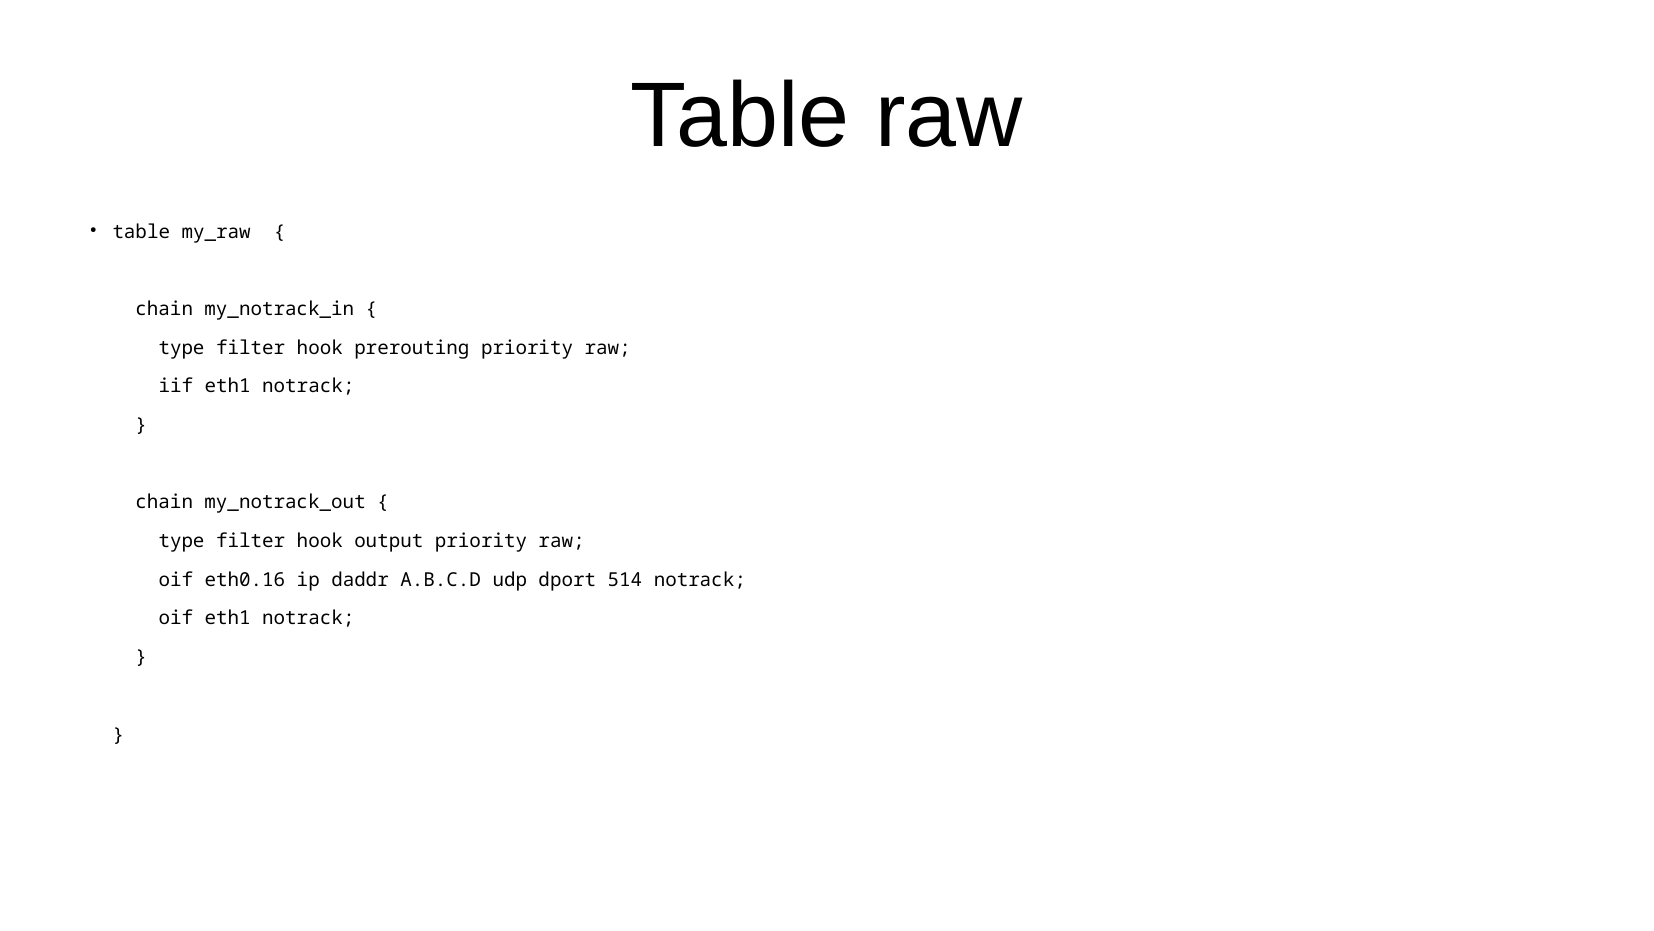

# Table raw
table my_raw {
 chain my_notrack_in {
 type filter hook prerouting priority raw;
 iif eth1 notrack;
 }
 chain my_notrack_out {
 type filter hook output priority raw;
 oif eth0.16 ip daddr A.B.C.D udp dport 514 notrack;
 oif eth1 notrack;
 }
}